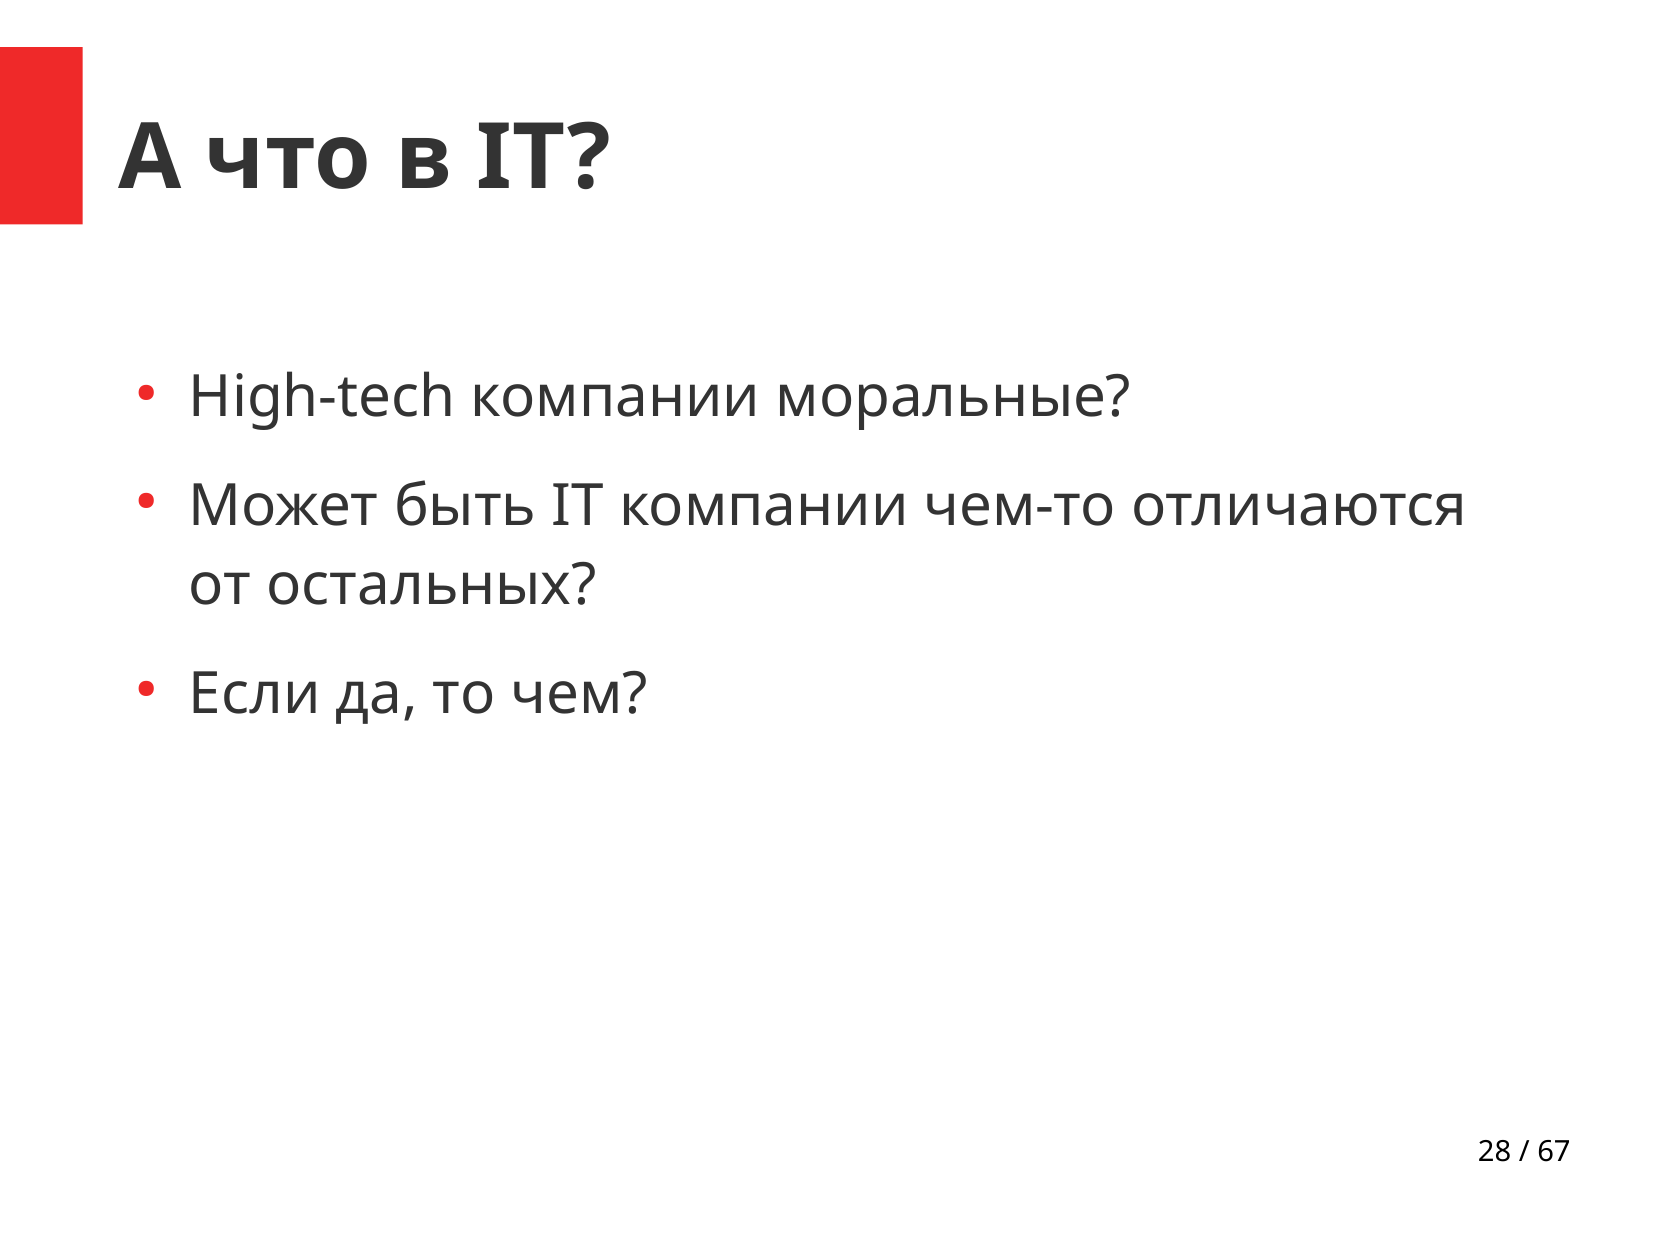

# А что в IT?
High-tech компании моральные?
Может быть IT компании чем-то отличаются от остальных?
Если да, то чем?
28